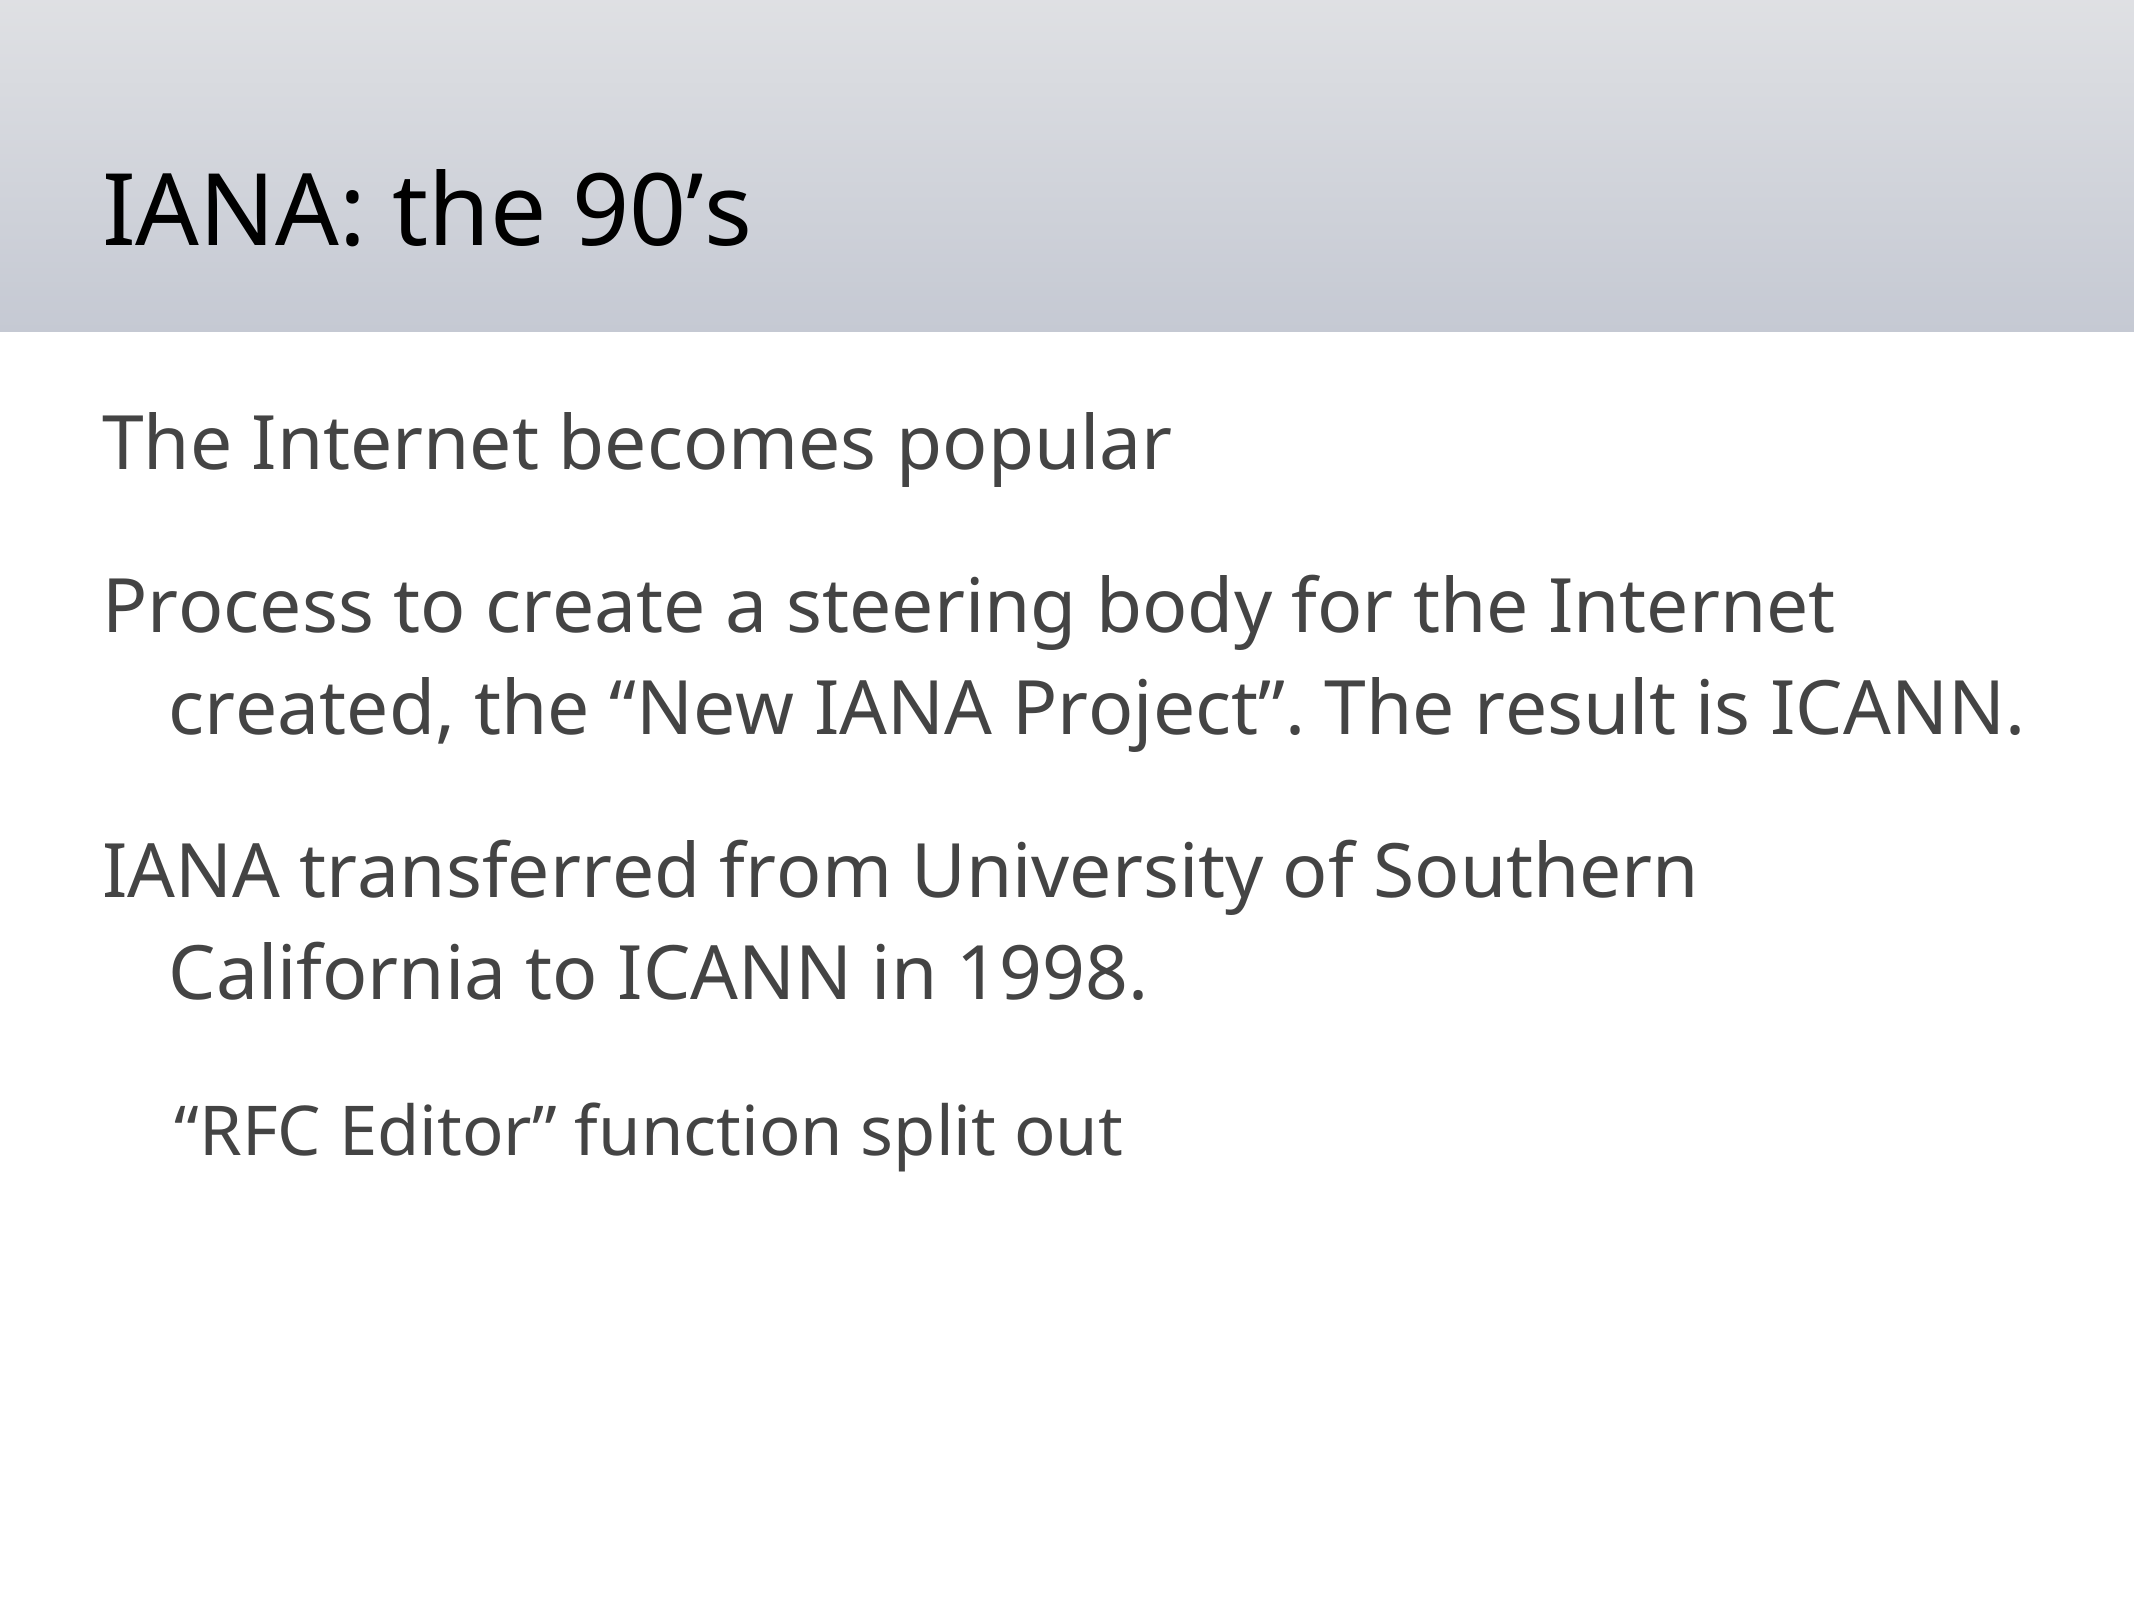

# IANA: the 90’s
The Internet becomes popular
Process to create a steering body for the Internet created, the “New IANA Project”. The result is ICANN.
IANA transferred from University of Southern California to ICANN in 1998.
“RFC Editor” function split out